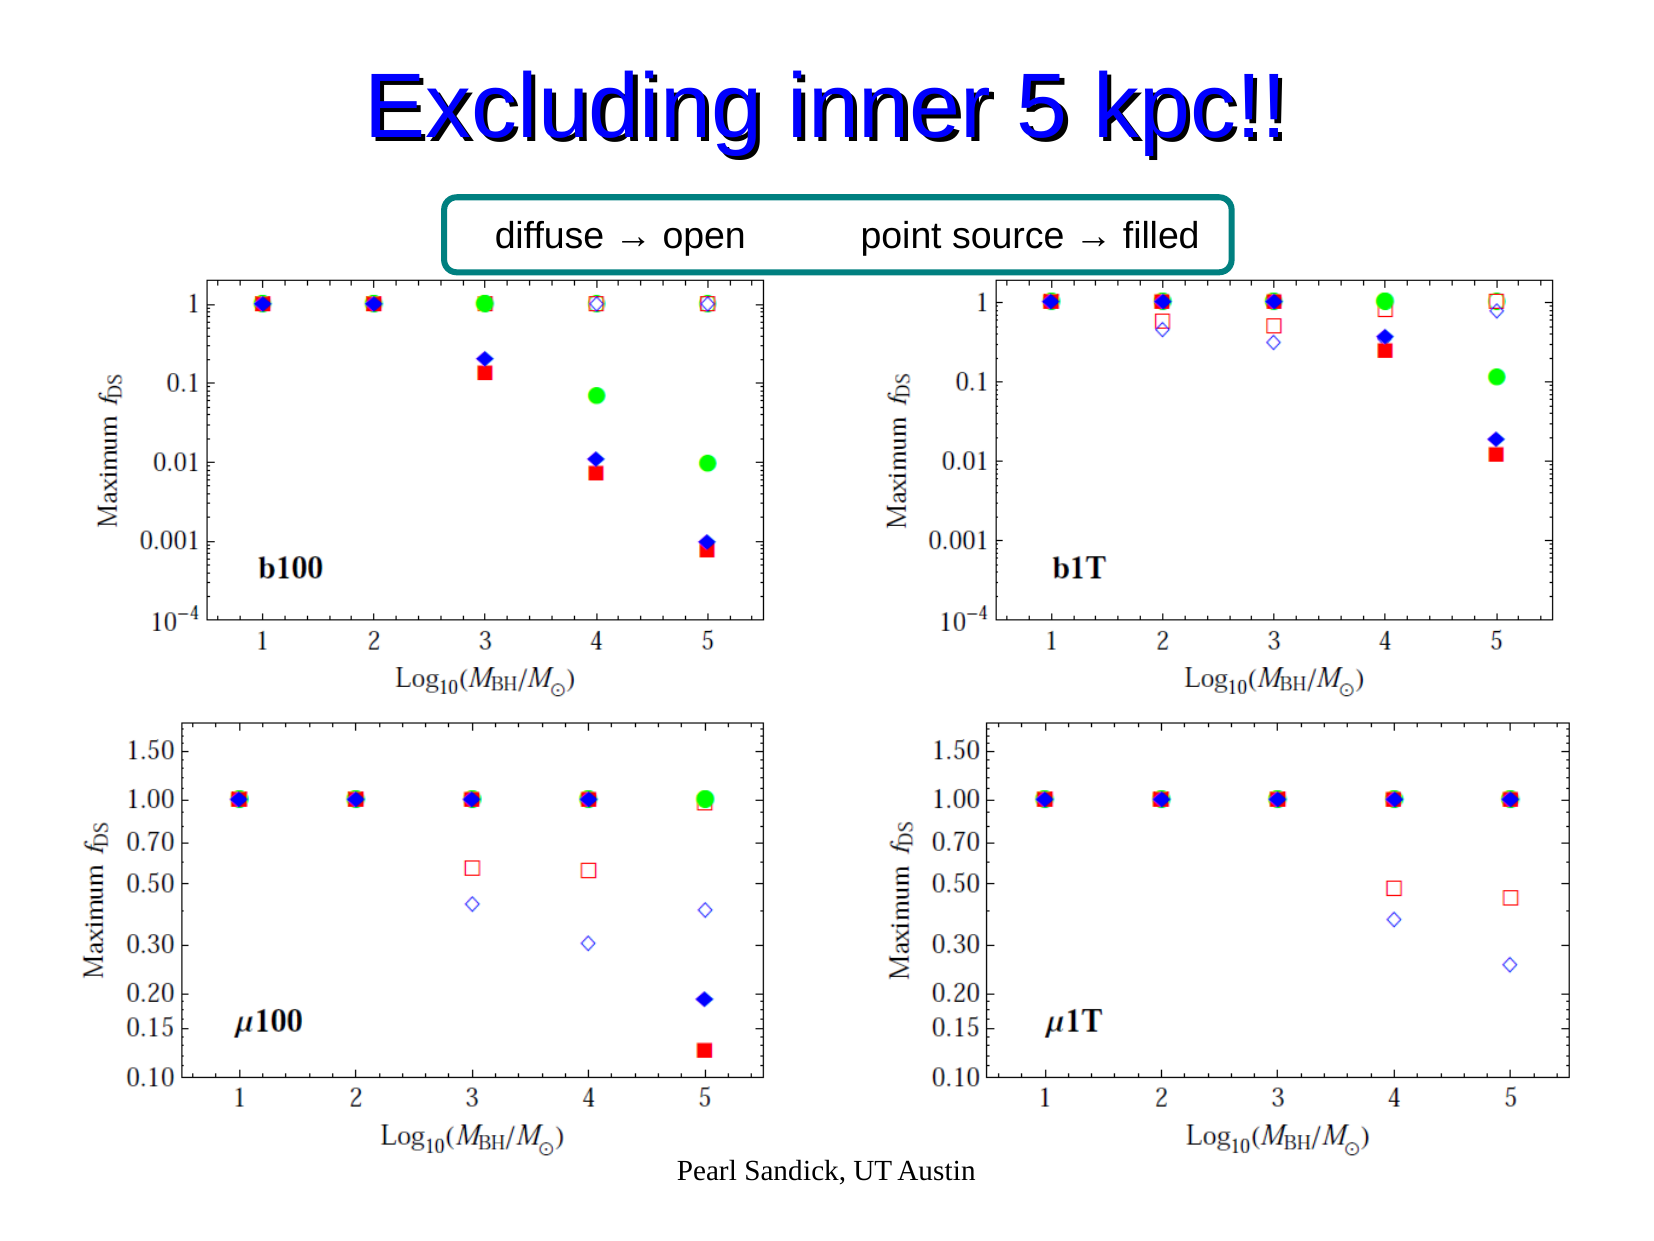

# Excluding inner 5 kpc!!
diffuse → open point source → filled
Pearl Sandick, UT Austin